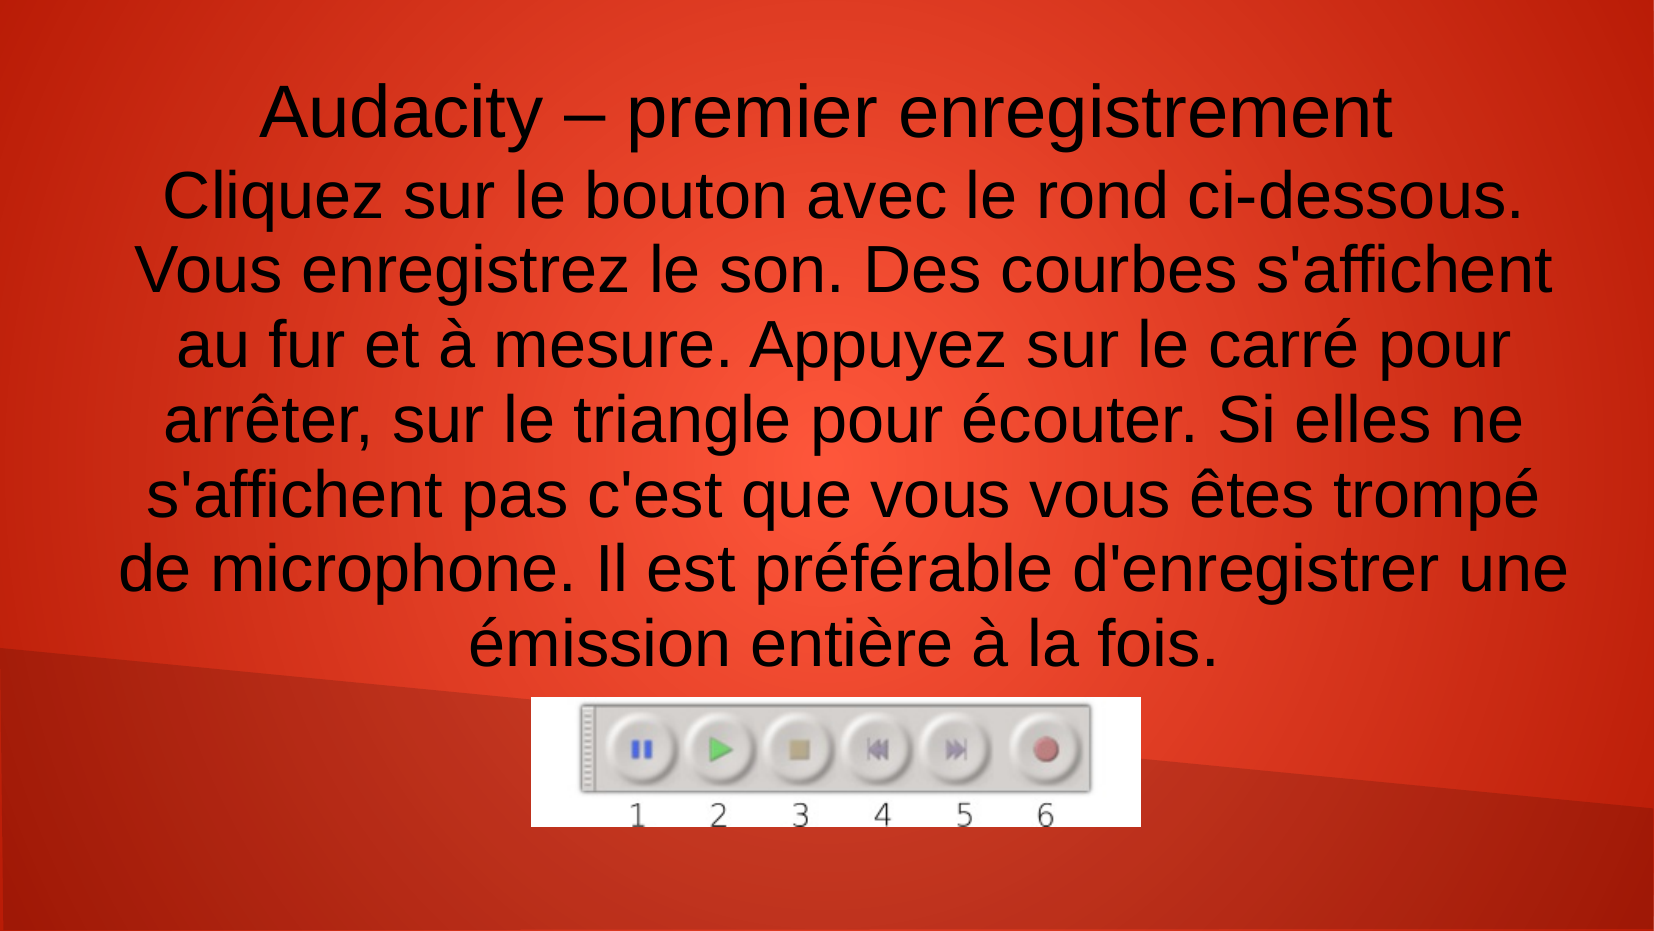

# Audacity – premier enregistrement
Cliquez sur le bouton avec le rond ci-dessous. Vous enregistrez le son. Des courbes s'affichent au fur et à mesure. Appuyez sur le carré pour arrêter, sur le triangle pour écouter. Si elles ne s'affichent pas c'est que vous vous êtes trompé de microphone. Il est préférable d'enregistrer une émission entière à la fois.